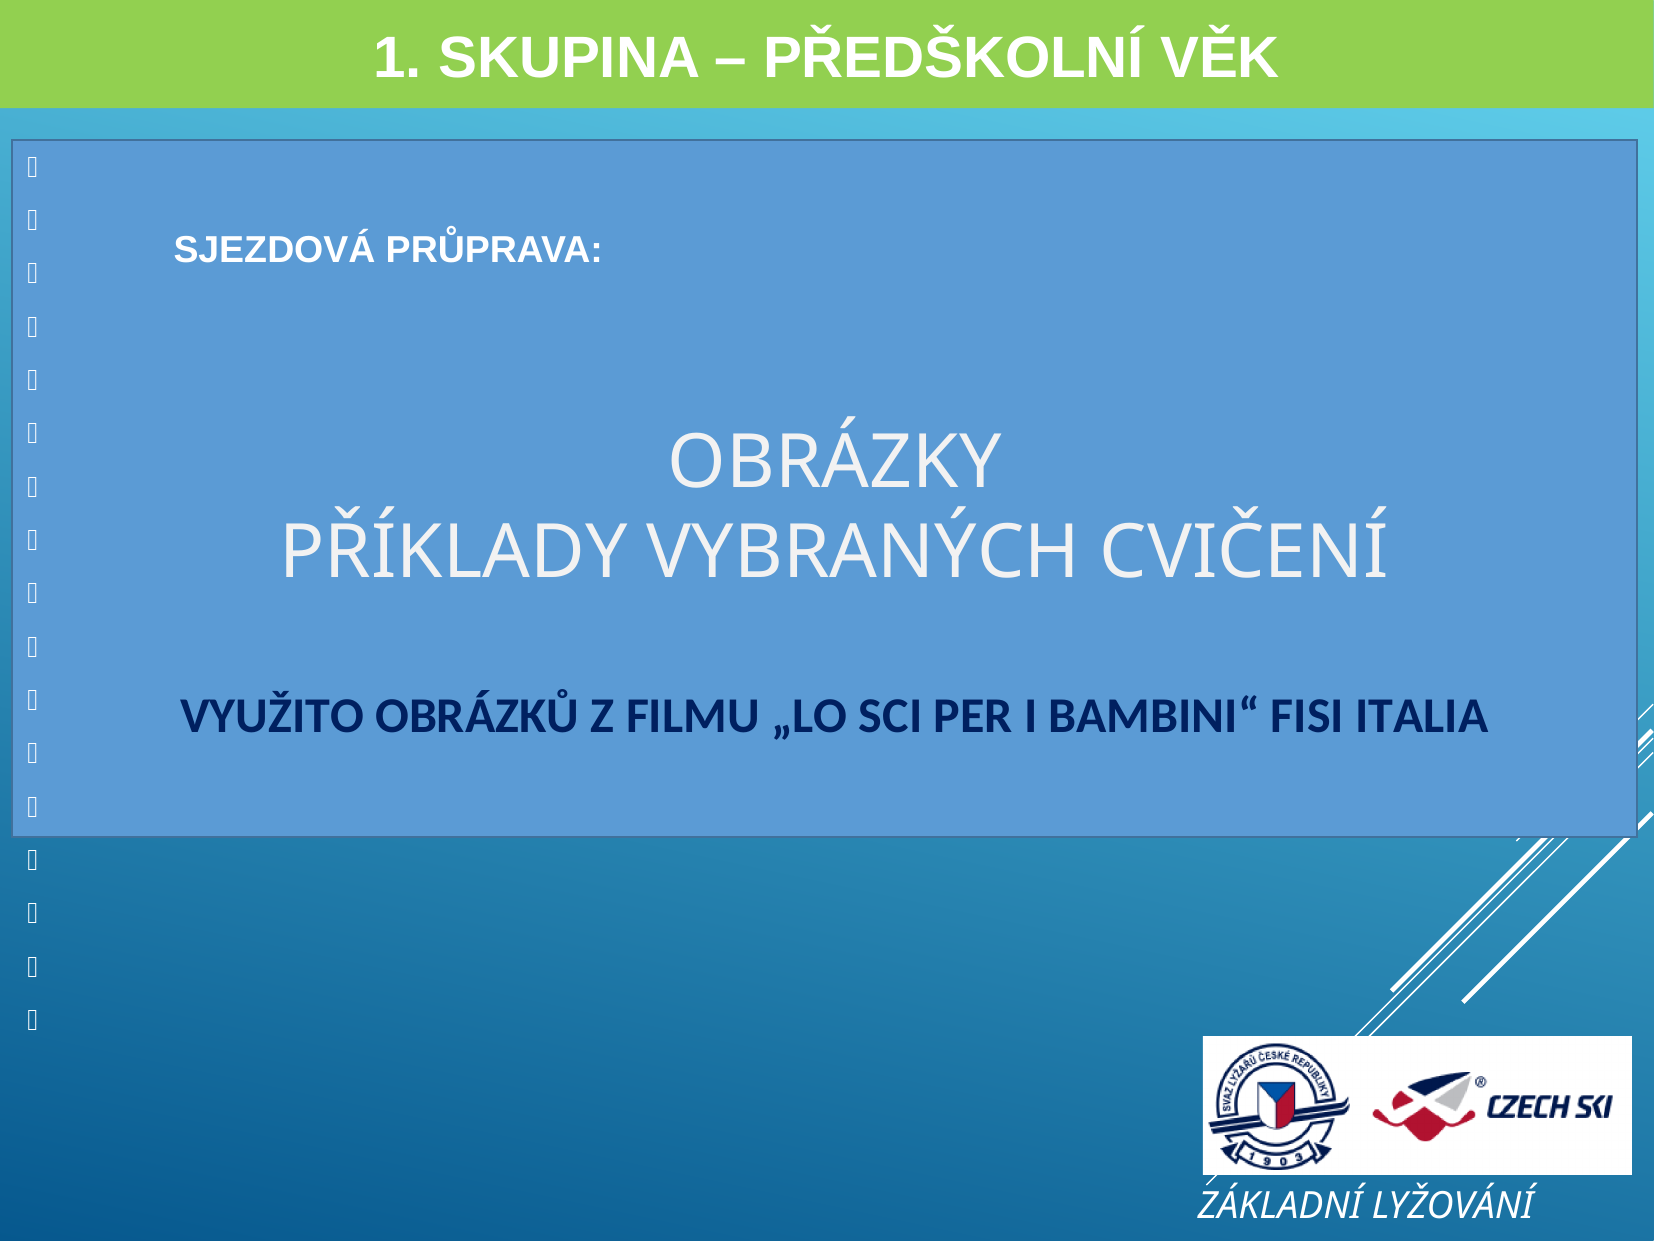

# 1. Skupina – předškolní věk
SJEZDOVÁ PRŮPRAVA:
OBRÁZKY
PŘÍKLADY VYBRANÝCH CVIČENÍ
VYUŽITO OBRÁZKŮ Z FILMU „LO SCI PER I BAMBINI“ FISI ITALIA
ZÁKLADNÍ LYŽOVÁNÍ